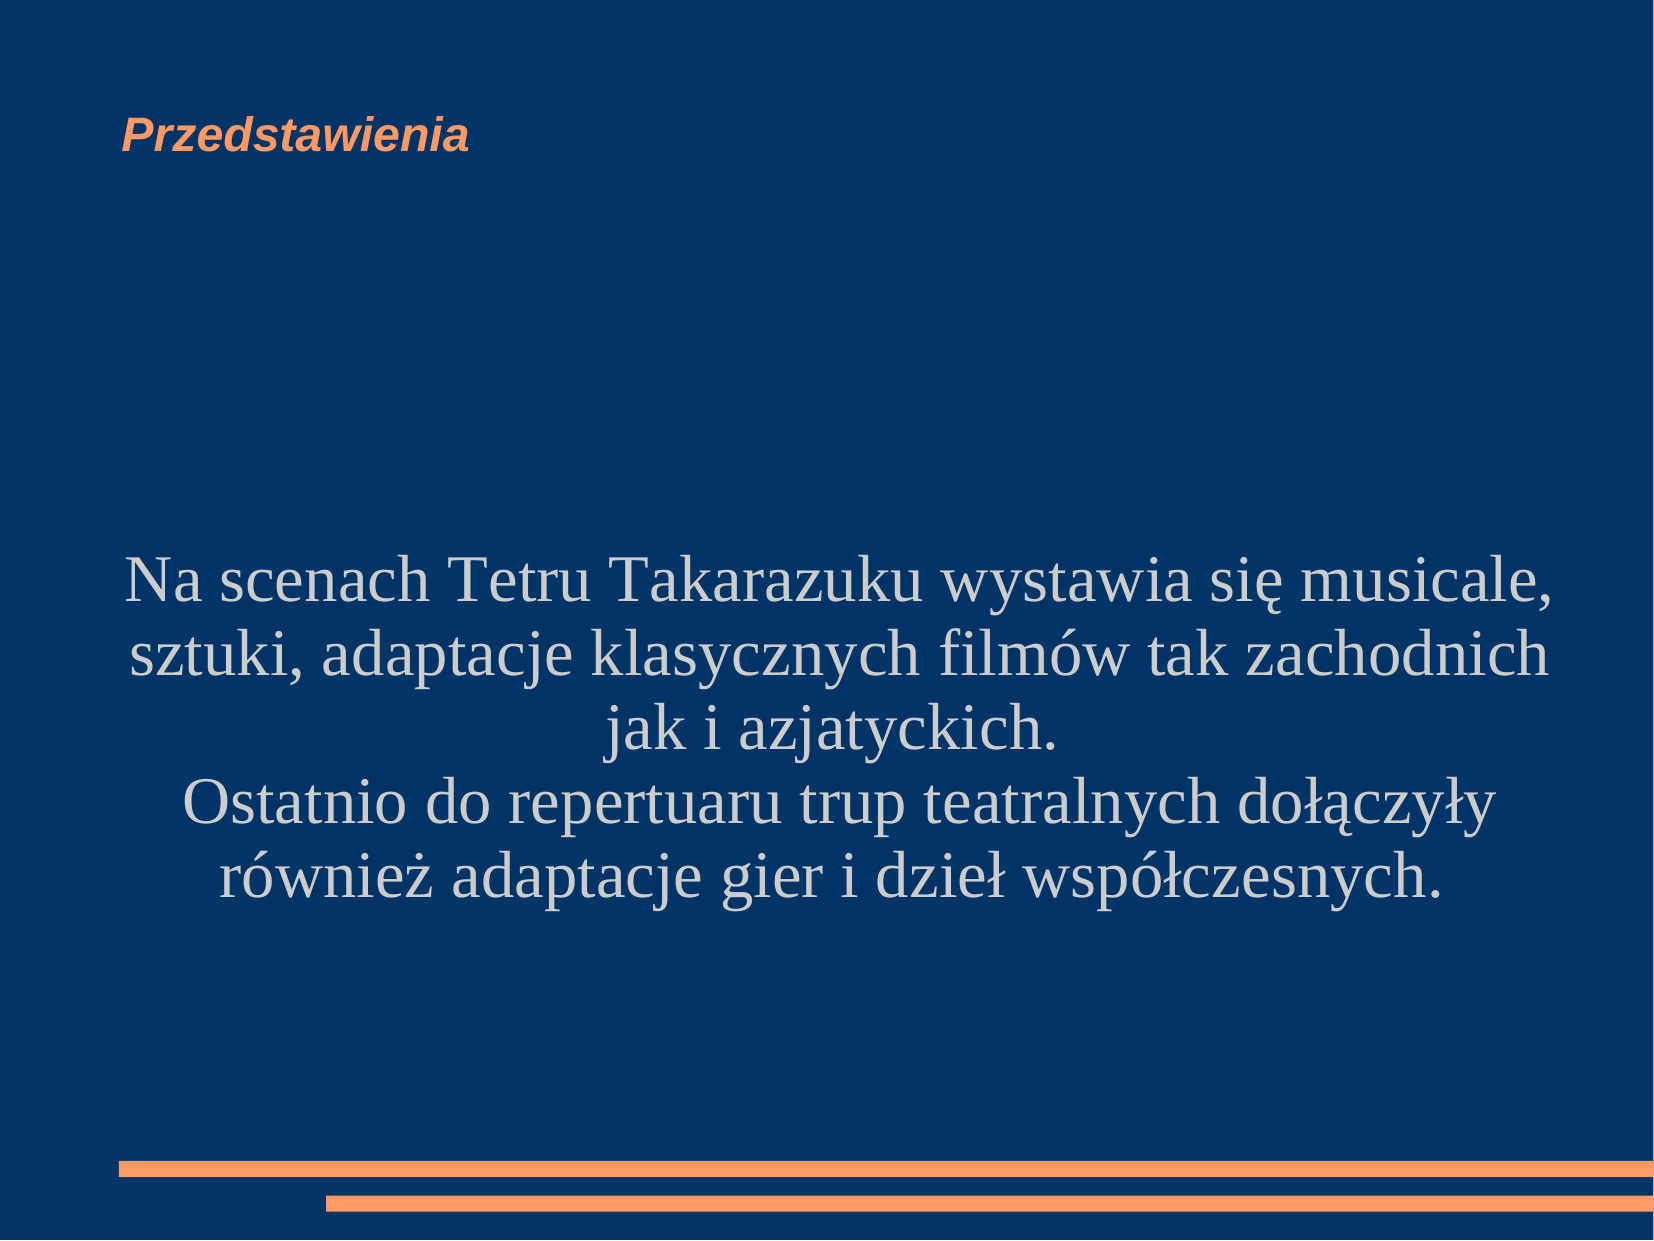

# Przedstawienia
Na scenach Tetru Takarazuku wystawia się musicale, sztuki, adaptacje klasycznych filmów tak zachodnich jak i azjatyckich.
Ostatnio do repertuaru trup teatralnych dołączyły również adaptacje gier i dzieł współczesnych.